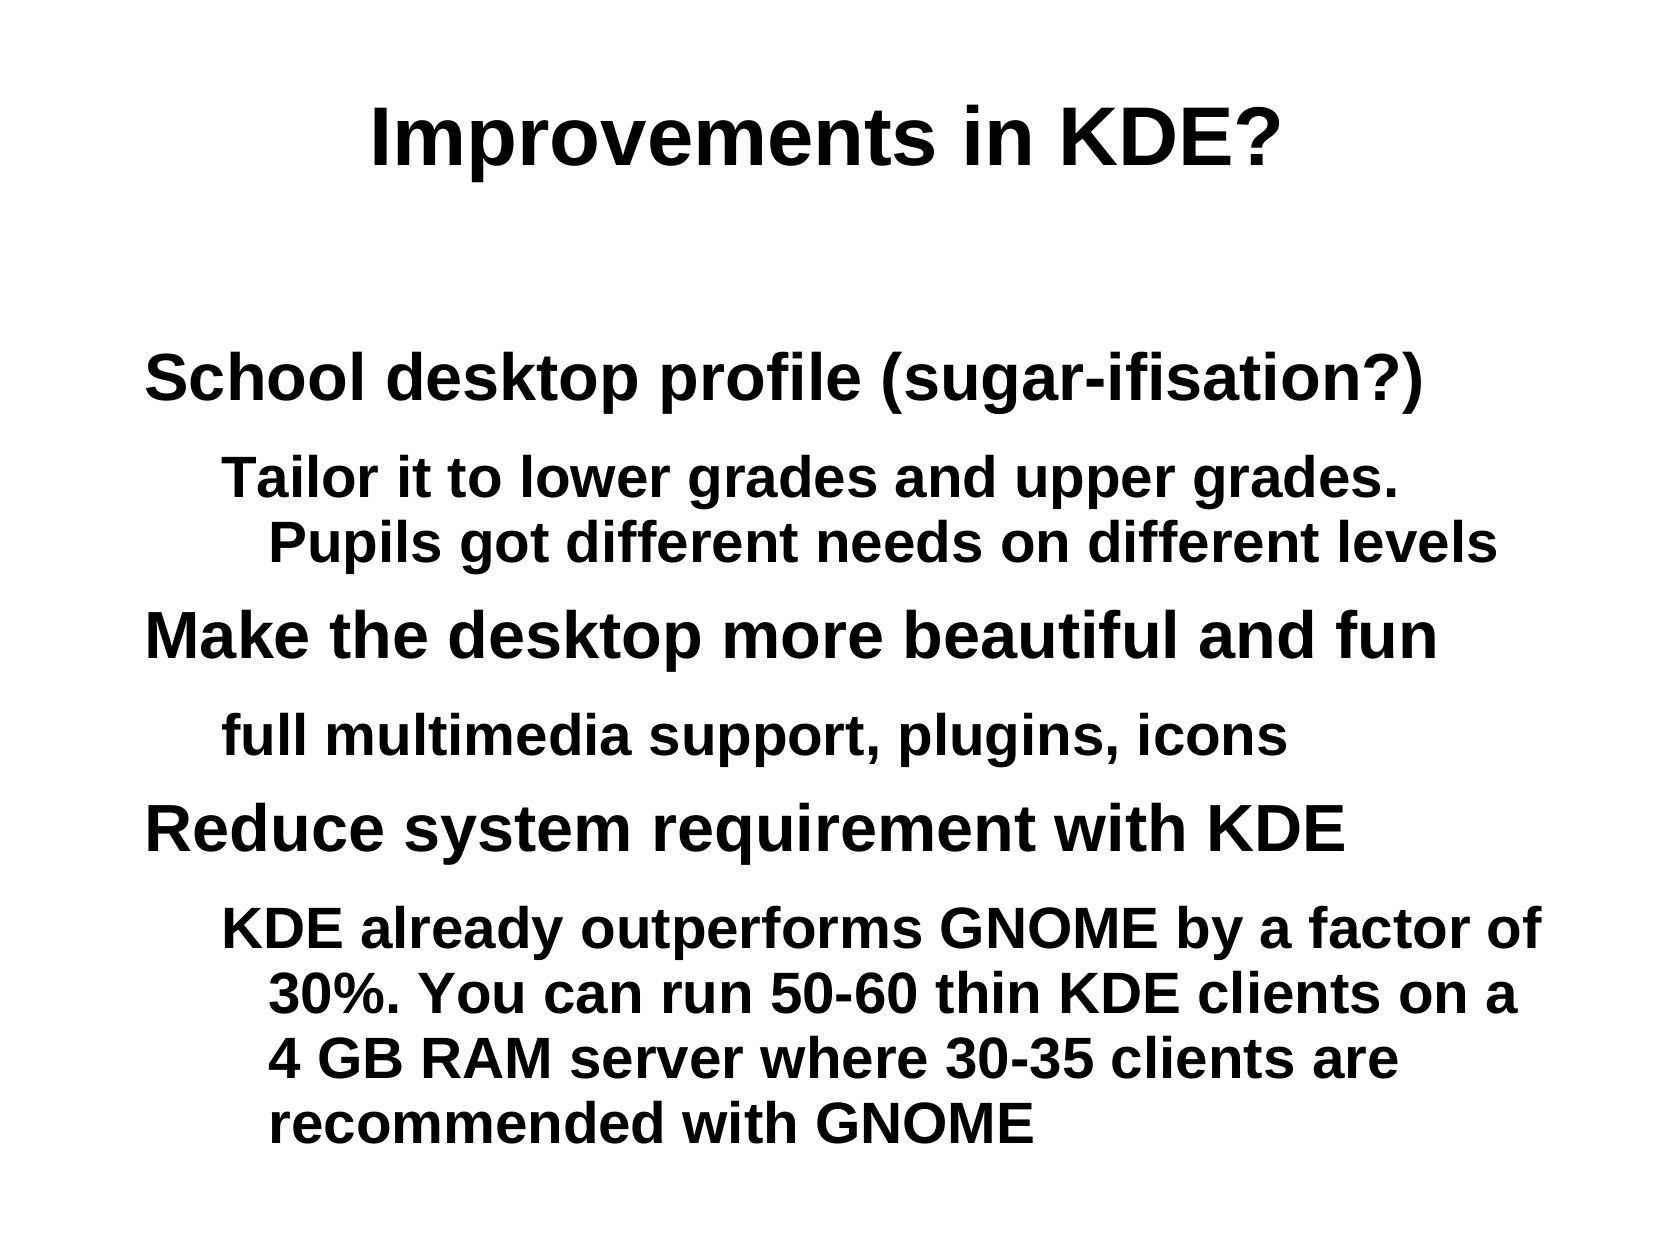

# Improvements in KDE?
School desktop profile (sugar-ifisation?)
Tailor it to lower grades and upper grades. Pupils got different needs on different levels
Make the desktop more beautiful and fun
full multimedia support, plugins, icons
Reduce system requirement with KDE
KDE already outperforms GNOME by a factor of 30%. You can run 50-60 thin KDE clients on a 4 GB RAM server where 30-35 clients are recommended with GNOME